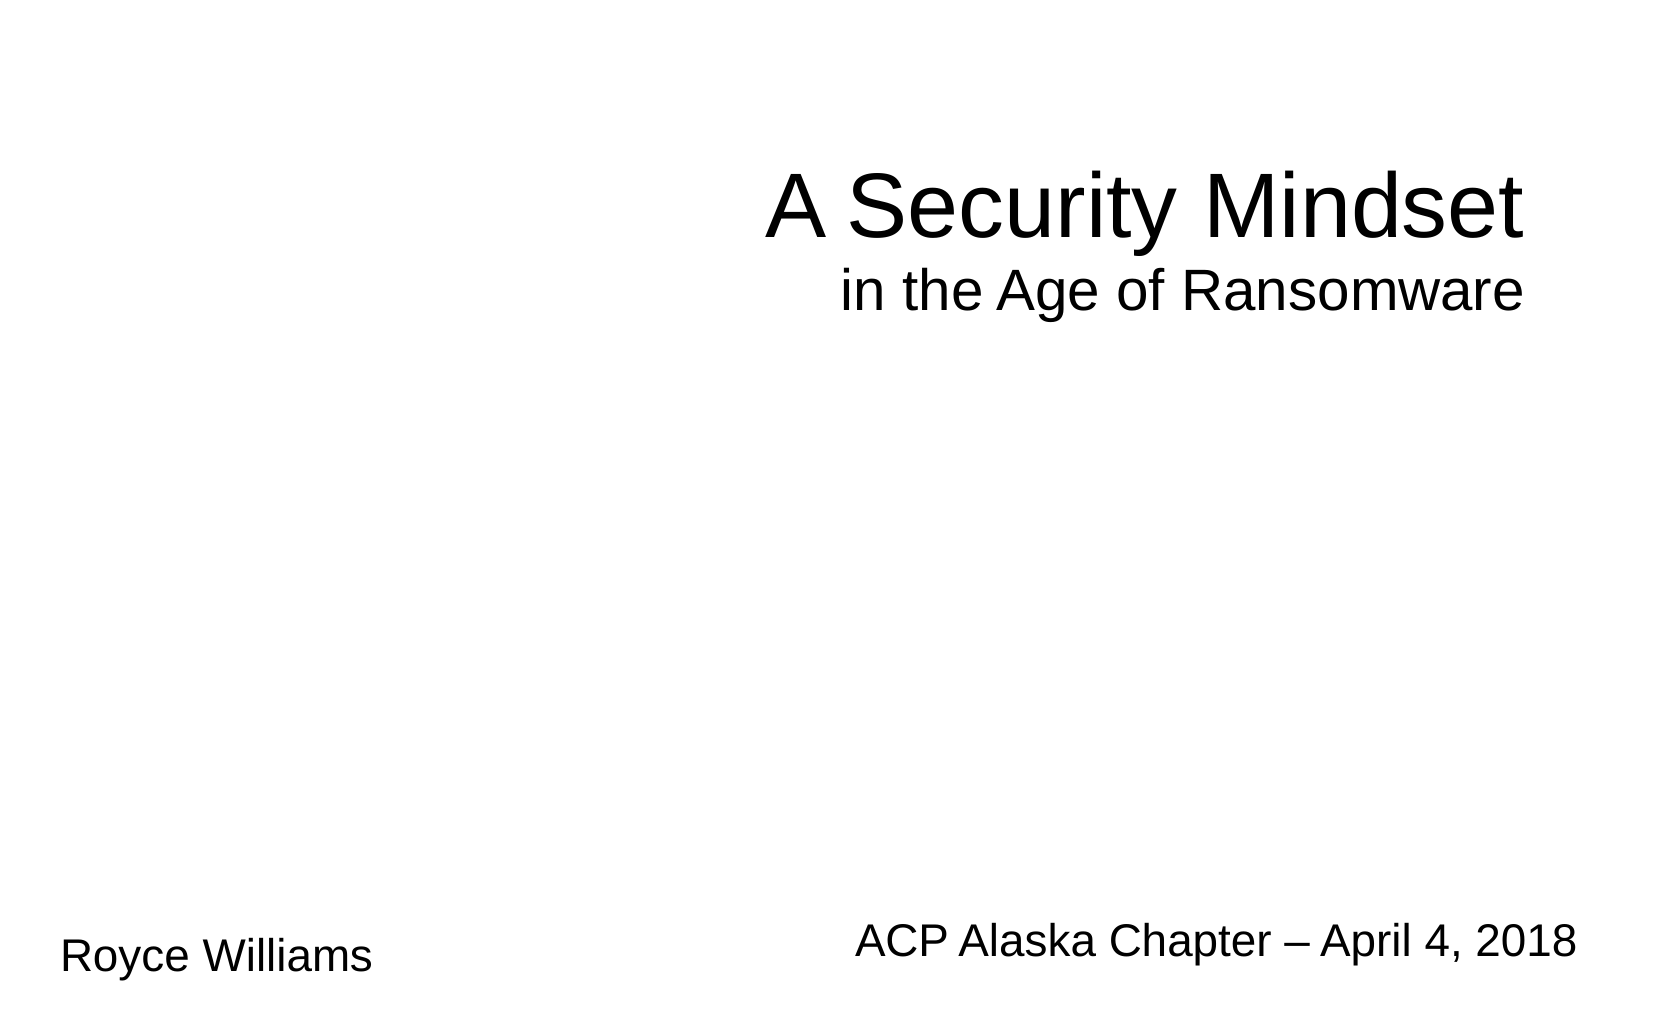

A Security Mindset
in the Age of Ransomware
				ACP Alaska Chapter – April 4, 2018
Royce Williams